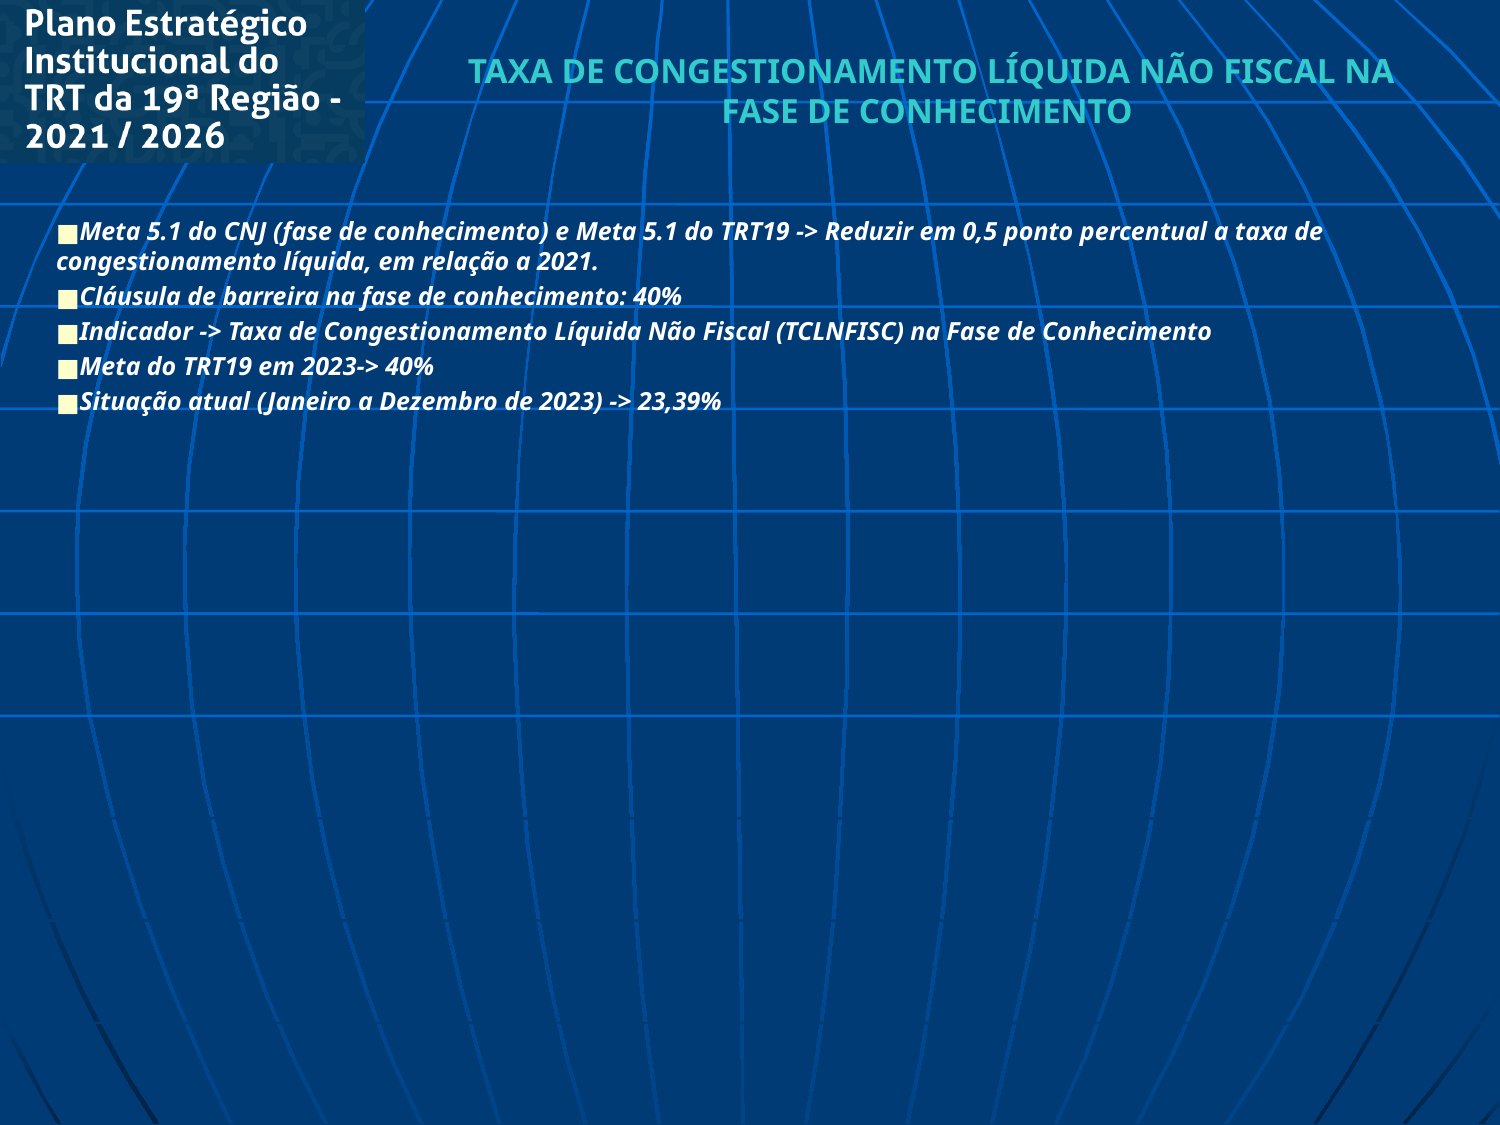

TAXA DE CONGESTIONAMENTO LÍQUIDA NÃO FISCAL NA FASE DE CONHECIMENTO
Meta 5.1 do CNJ (fase de conhecimento) e Meta 5.1 do TRT19 -> Reduzir em 0,5 ponto percentual a taxa de congestionamento líquida, em relação a 2021.
Cláusula de barreira na fase de conhecimento: 40%
Indicador -> Taxa de Congestionamento Líquida Não Fiscal (TCLNFISC) na Fase de Conhecimento
Meta do TRT19 em 2023-> 40%
Situação atual (Janeiro a Dezembro de 2023) -> 23,39%